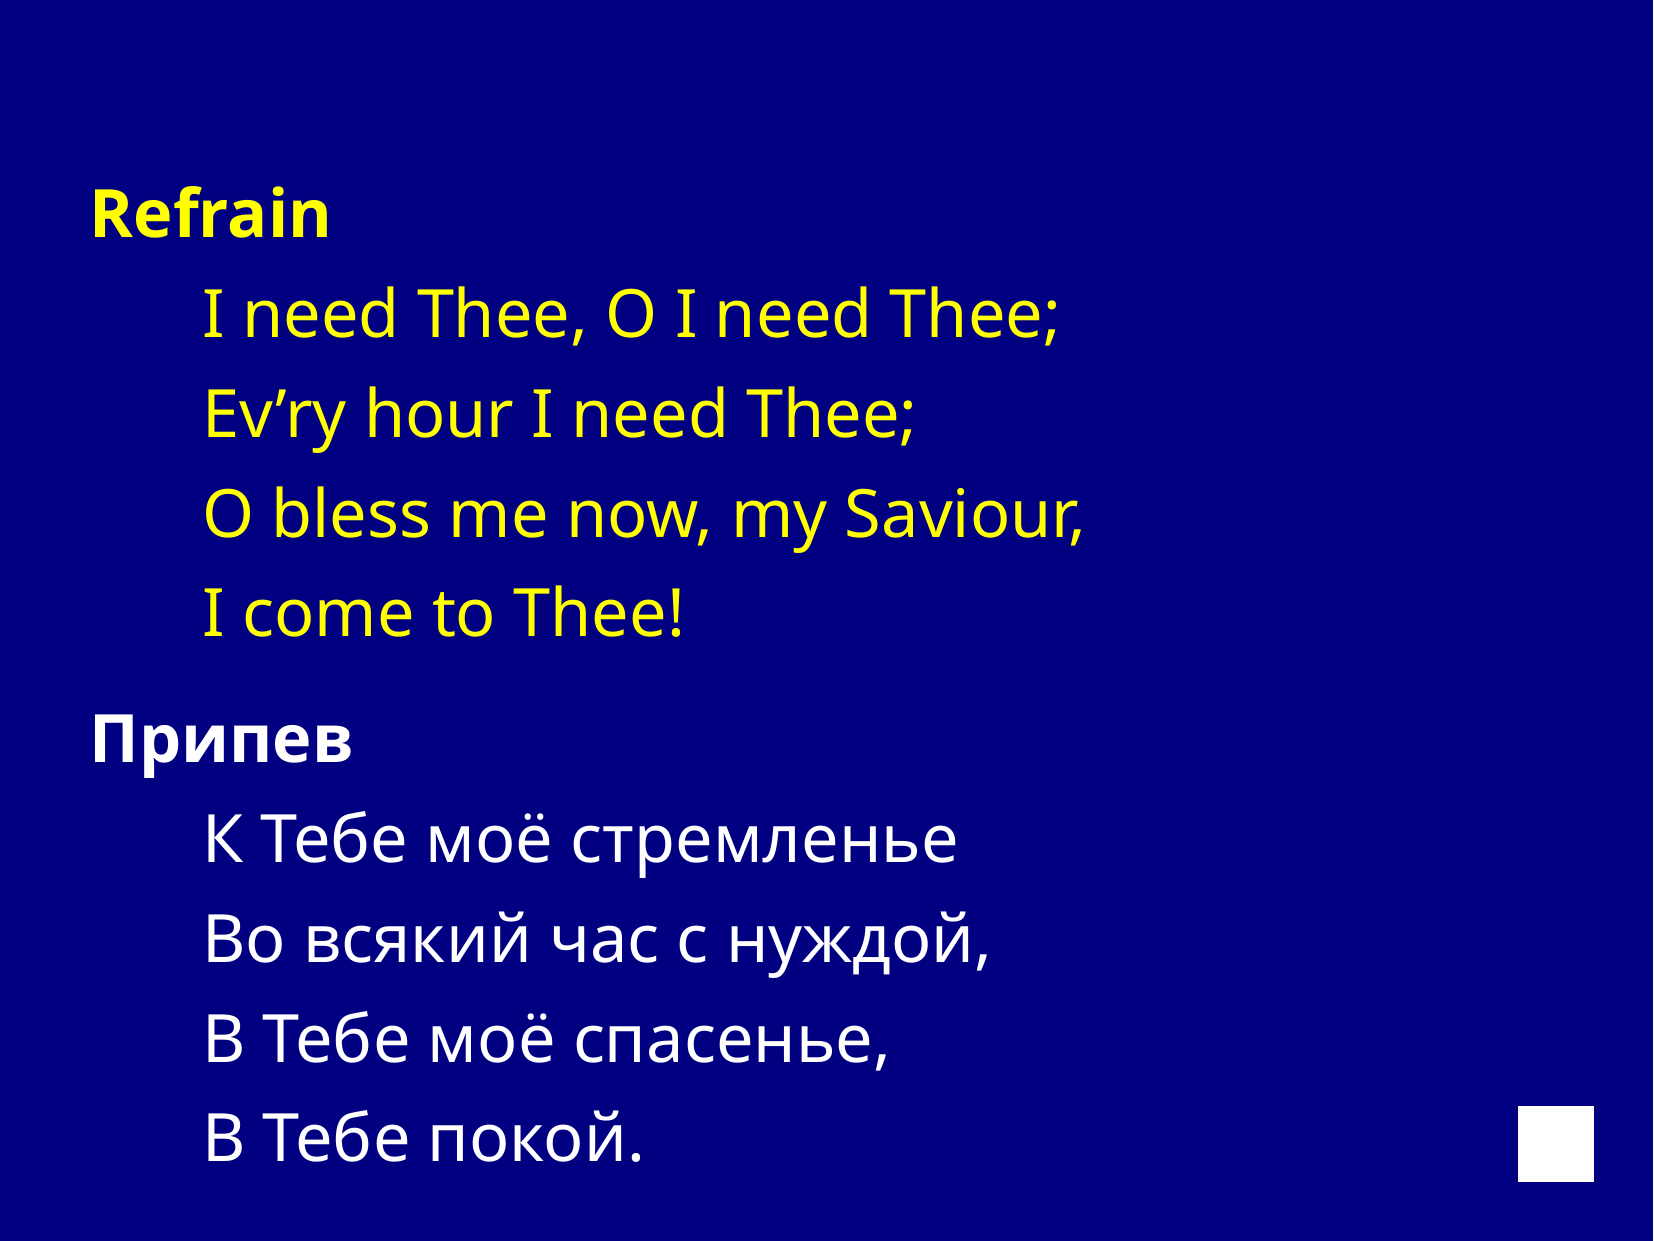

Refrain
	I need Thee, O I need Thee;
	Ev’ry hour I need Thee;
	O bless me now, my Saviour,
	I come to Thee!
Припев
	К Тебе моё стремленье
	Во всякий час с нуждой,
	В Тебе моё спасенье,
	В Тебе покой.